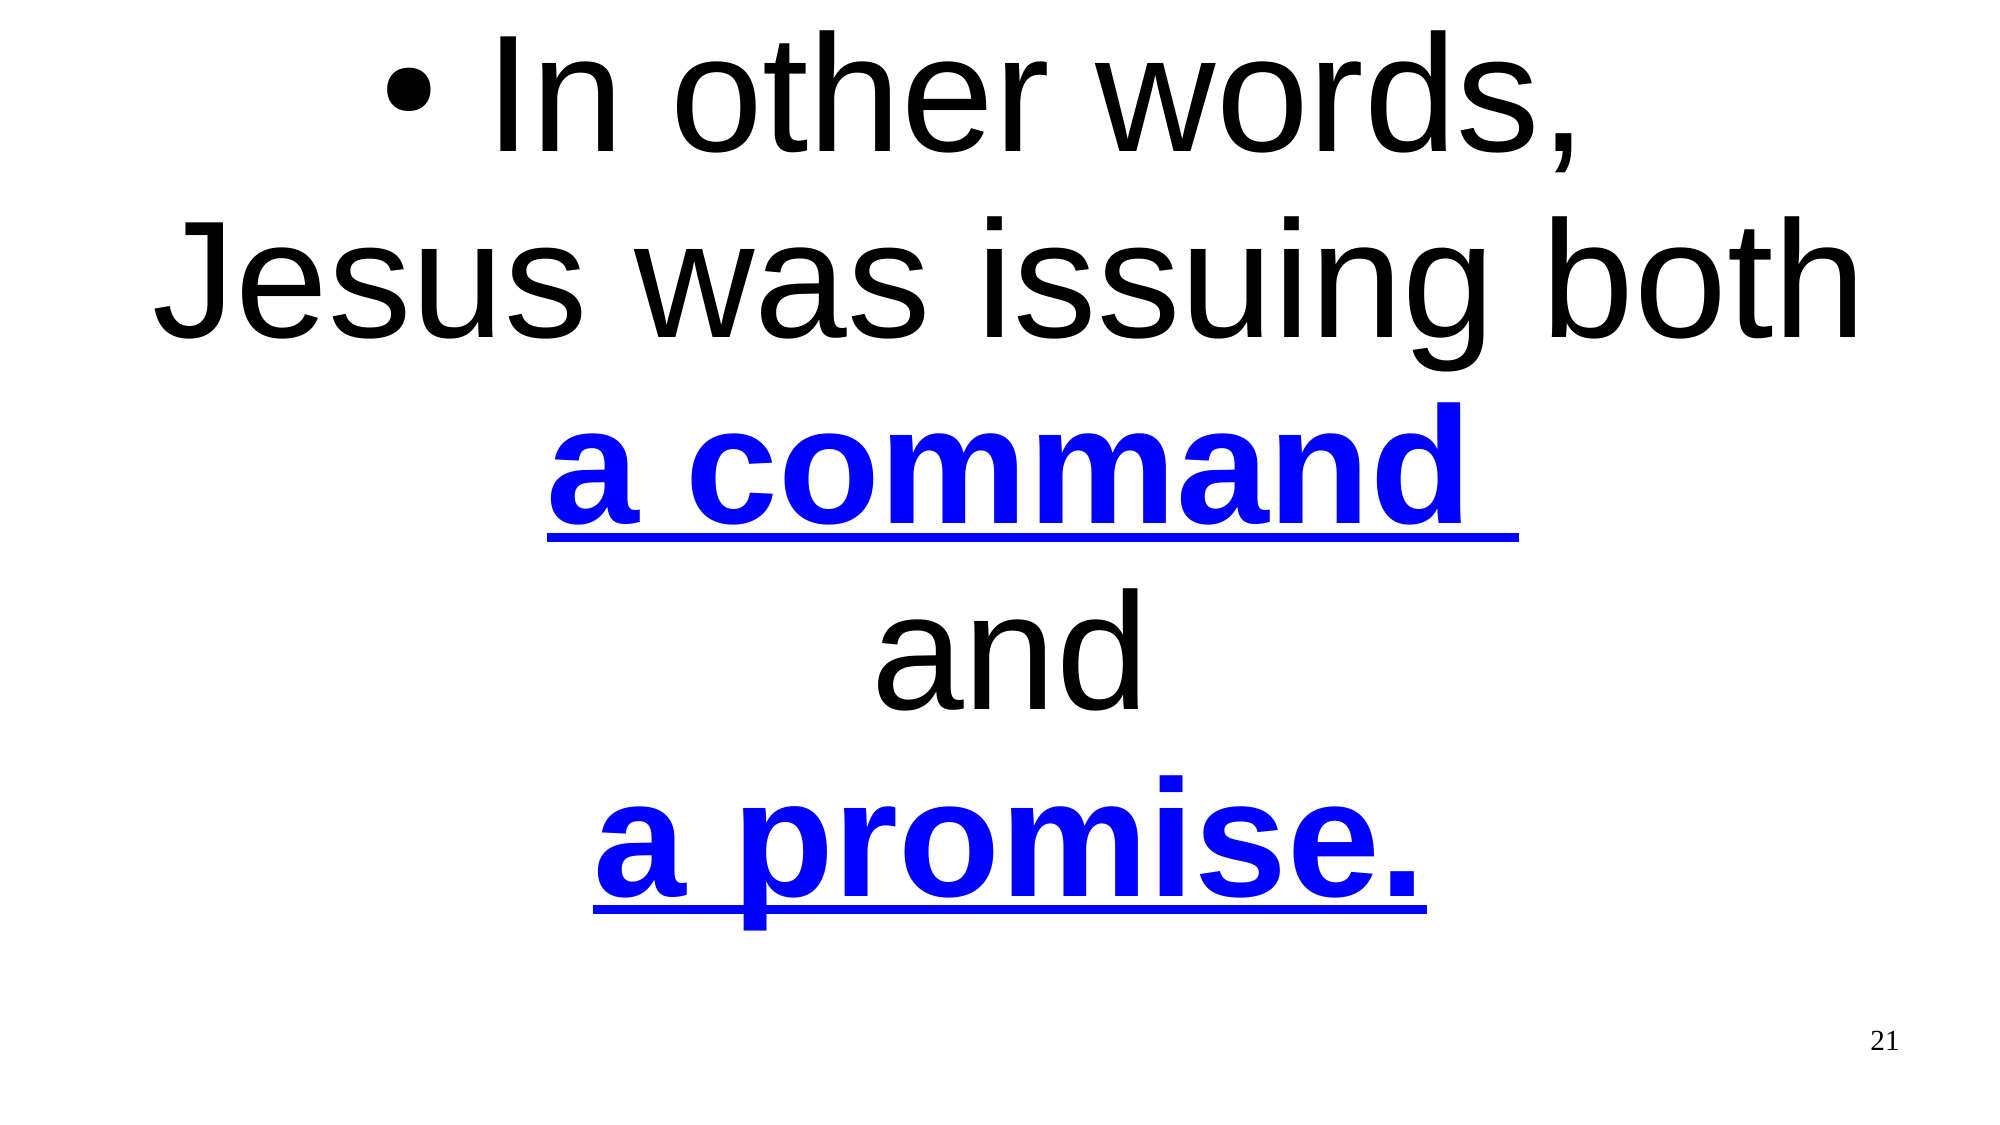

# In other words, Jesus was issuing both a command and a promise.
21